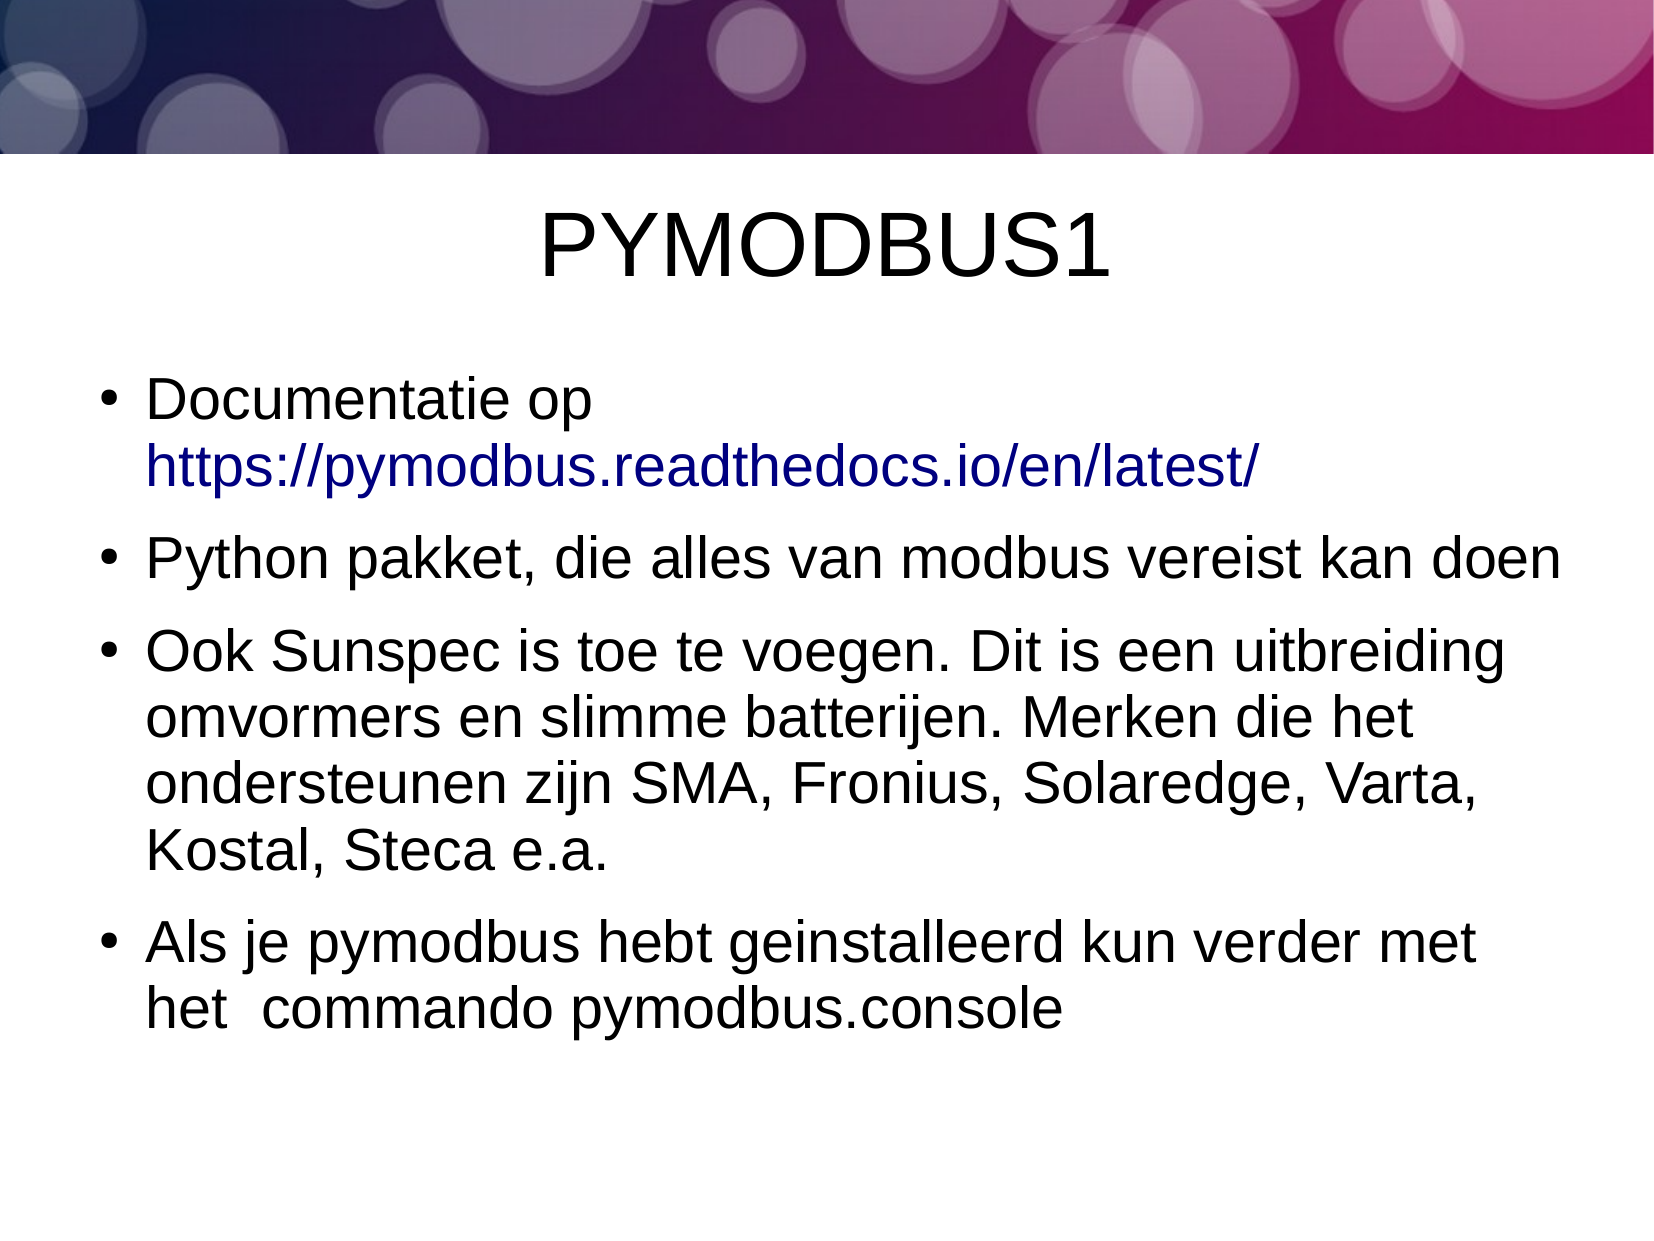

# PYMODBUS1
Documentatie op https://pymodbus.readthedocs.io/en/latest/
Python pakket, die alles van modbus vereist kan doen
Ook Sunspec is toe te voegen. Dit is een uitbreiding omvormers en slimme batterijen. Merken die het ondersteunen zijn SMA, Fronius, Solaredge, Varta, Kostal, Steca e.a.
Als je pymodbus hebt geinstalleerd kun verder met het commando pymodbus.console